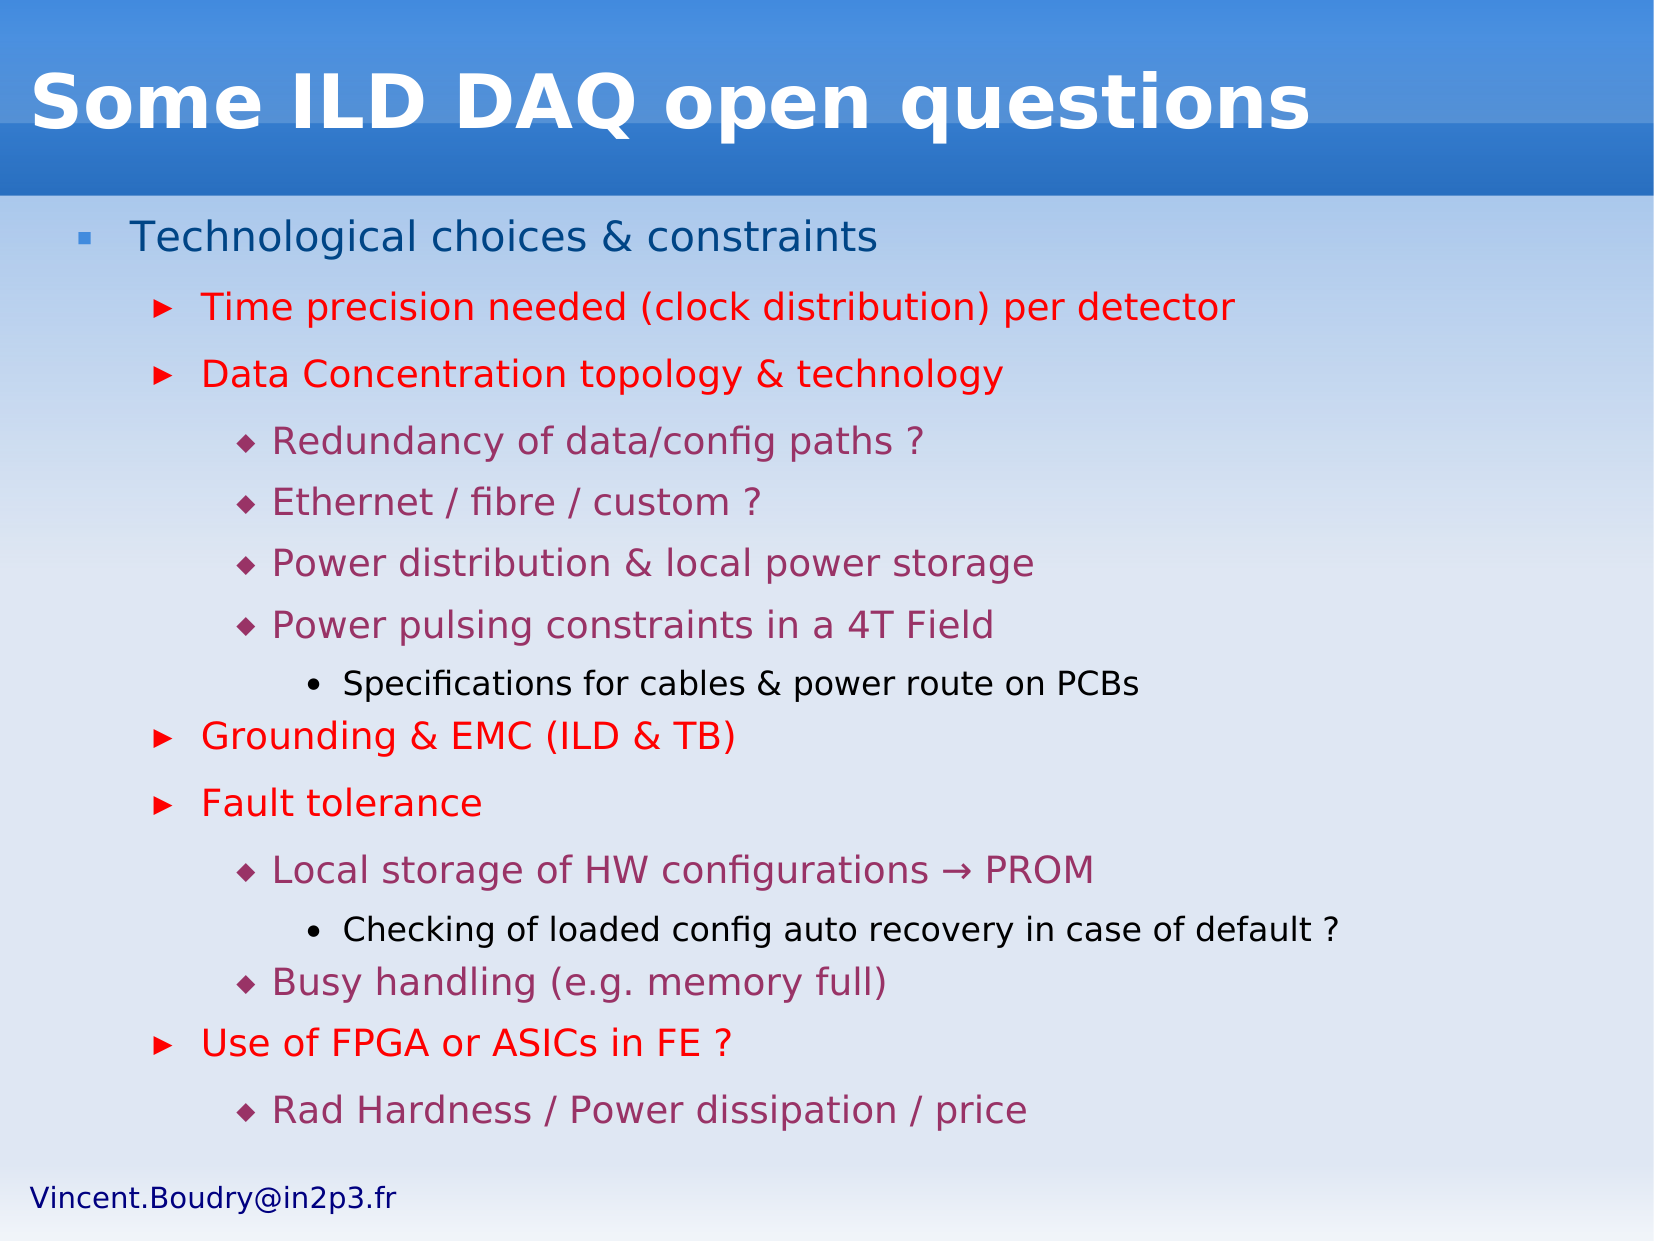

# Some ILD DAQ open questions
Technological choices & constraints
Time precision needed (clock distribution) per detector
Data Concentration topology & technology
Redundancy of data/config paths ?
Ethernet / fibre / custom ?
Power distribution & local power storage
Power pulsing constraints in a 4T Field
Specifications for cables & power route on PCBs
Grounding & EMC (ILD & TB)
Fault tolerance
Local storage of HW configurations → PROM
Checking of loaded config auto recovery in case of default ?
Busy handling (e.g. memory full)
Use of FPGA or ASICs in FE ?
Rad Hardness / Power dissipation / price